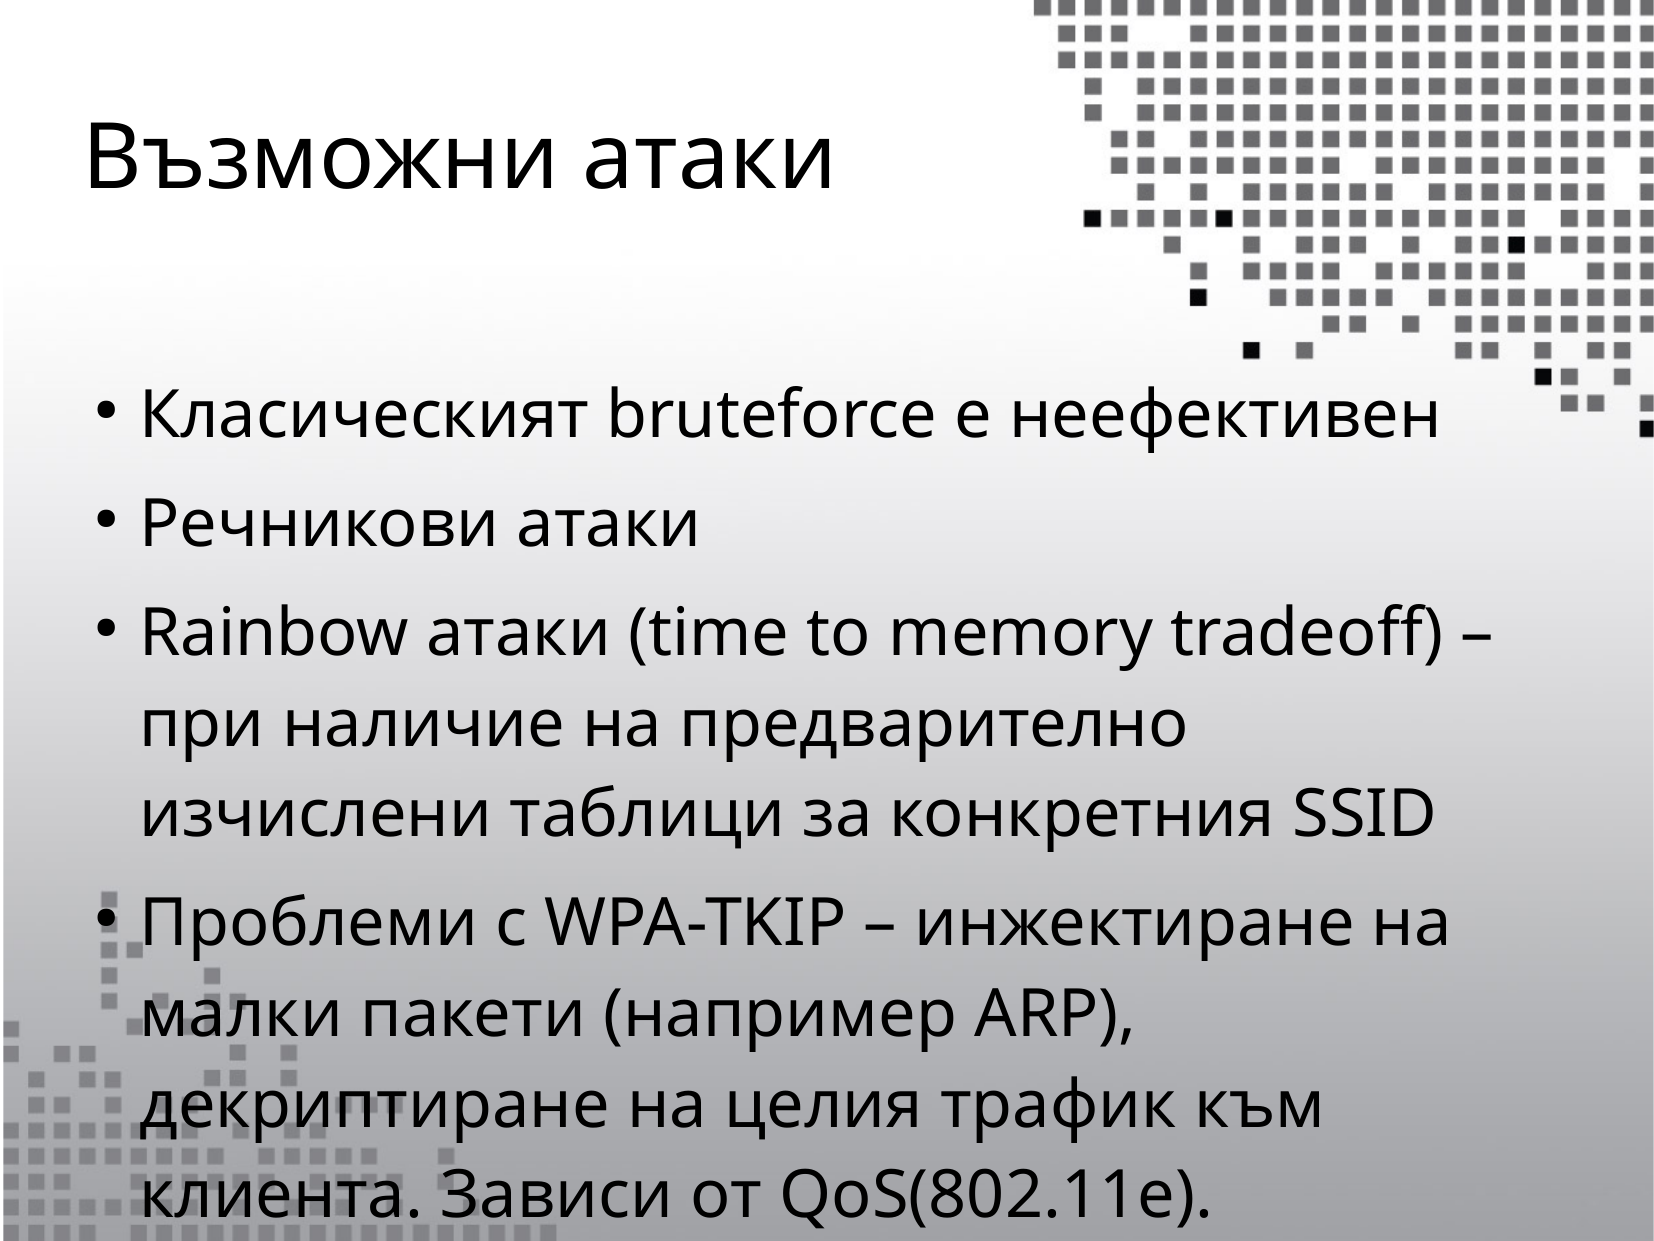

# Възможни атаки
Класическият bruteforce е неефективен
Речникови атаки
Rainbow атаки (time to memory tradeoff) – при наличие на предварително изчислени таблици за конкретния SSID
Проблеми с WPA-TKIP – инжектиране на малки пакети (например ARP), декриптиране на целия трафик към клиента. Зависи от QoS(802.11e).